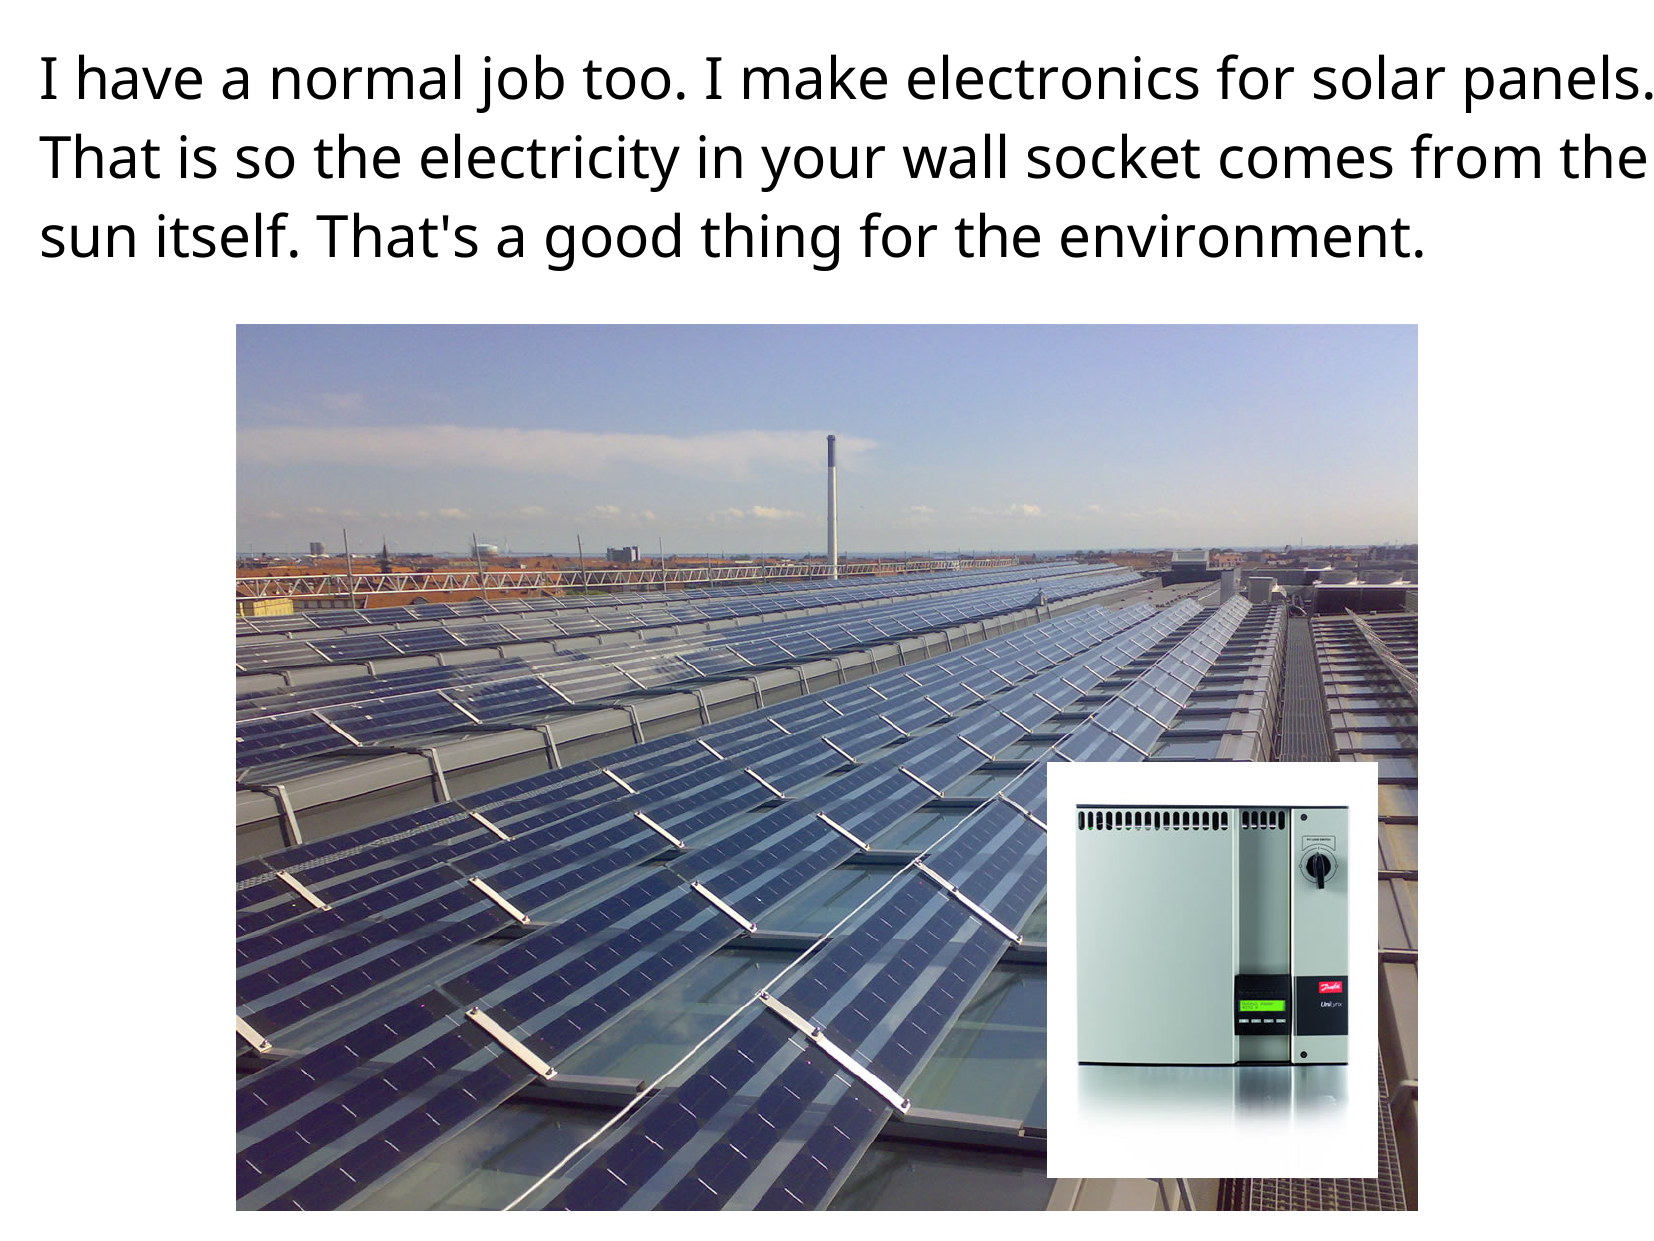

I have a normal job too. I make electronics for solar panels.
That is so the electricity in your wall socket comes from the
sun itself. That's a good thing for the environment.